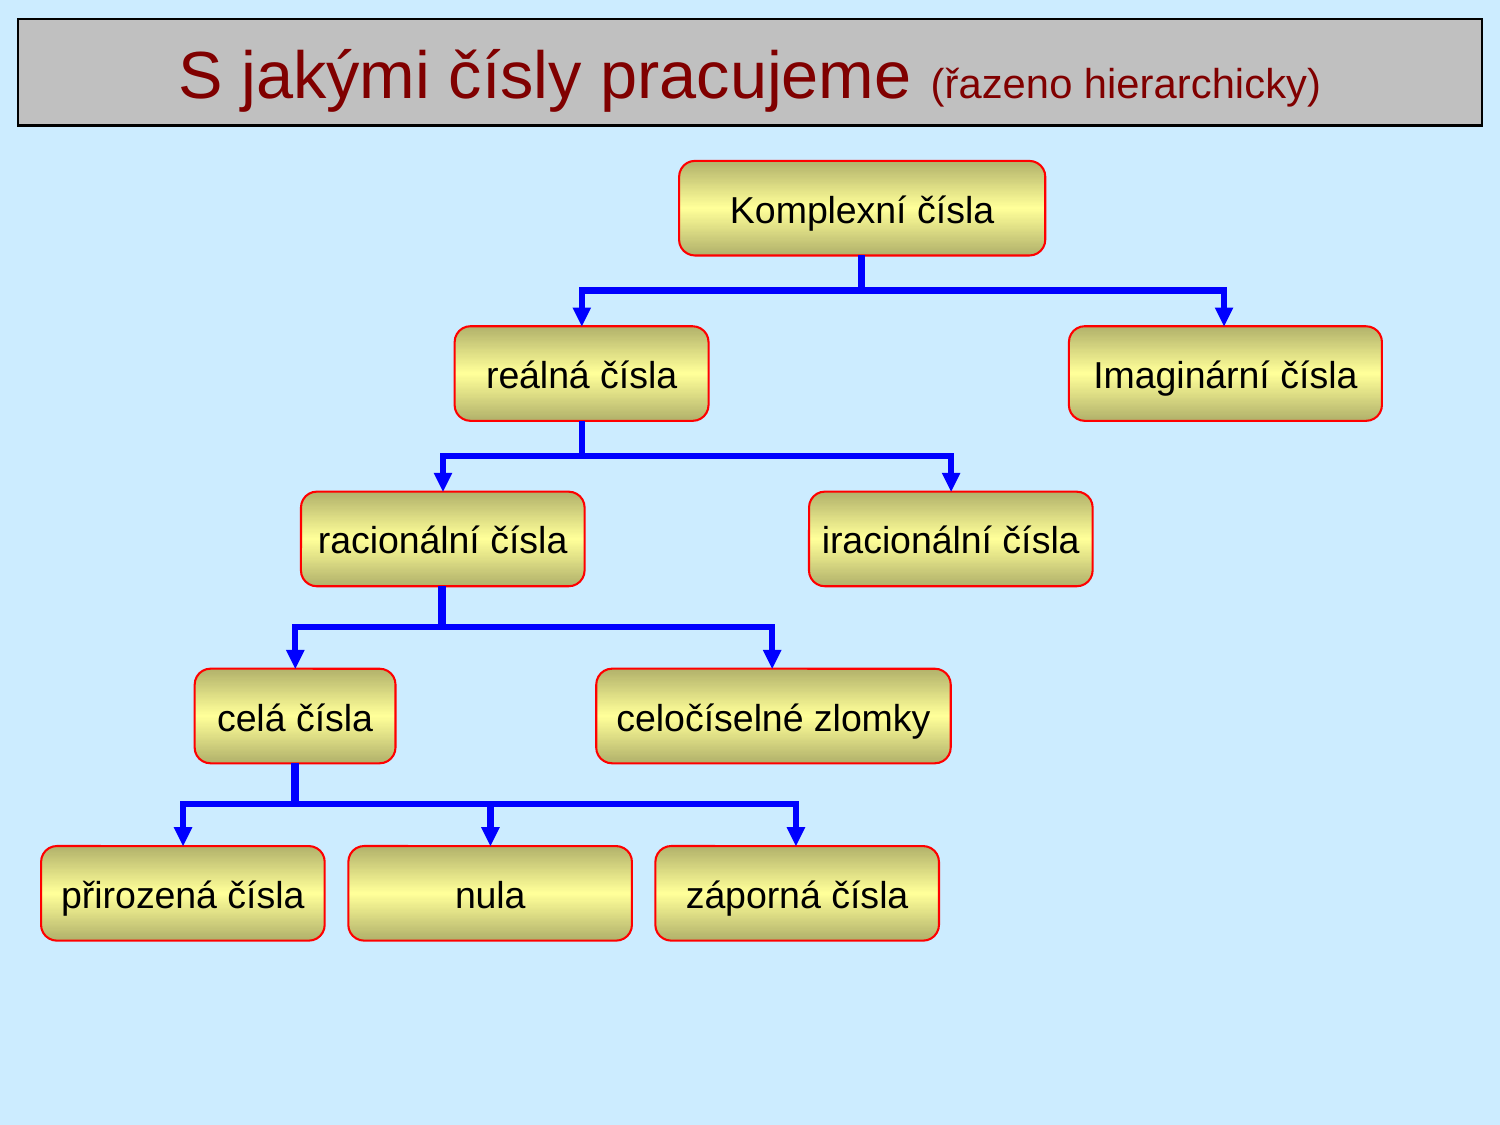

# S jakými čísly pracujeme (řazeno hierarchicky)
Komplexní čísla
reálná čísla
Imaginární čísla
racionální čísla
iracionální čísla
celá čísla
celočíselné zlomky
přirozená čísla
nula
záporná čísla